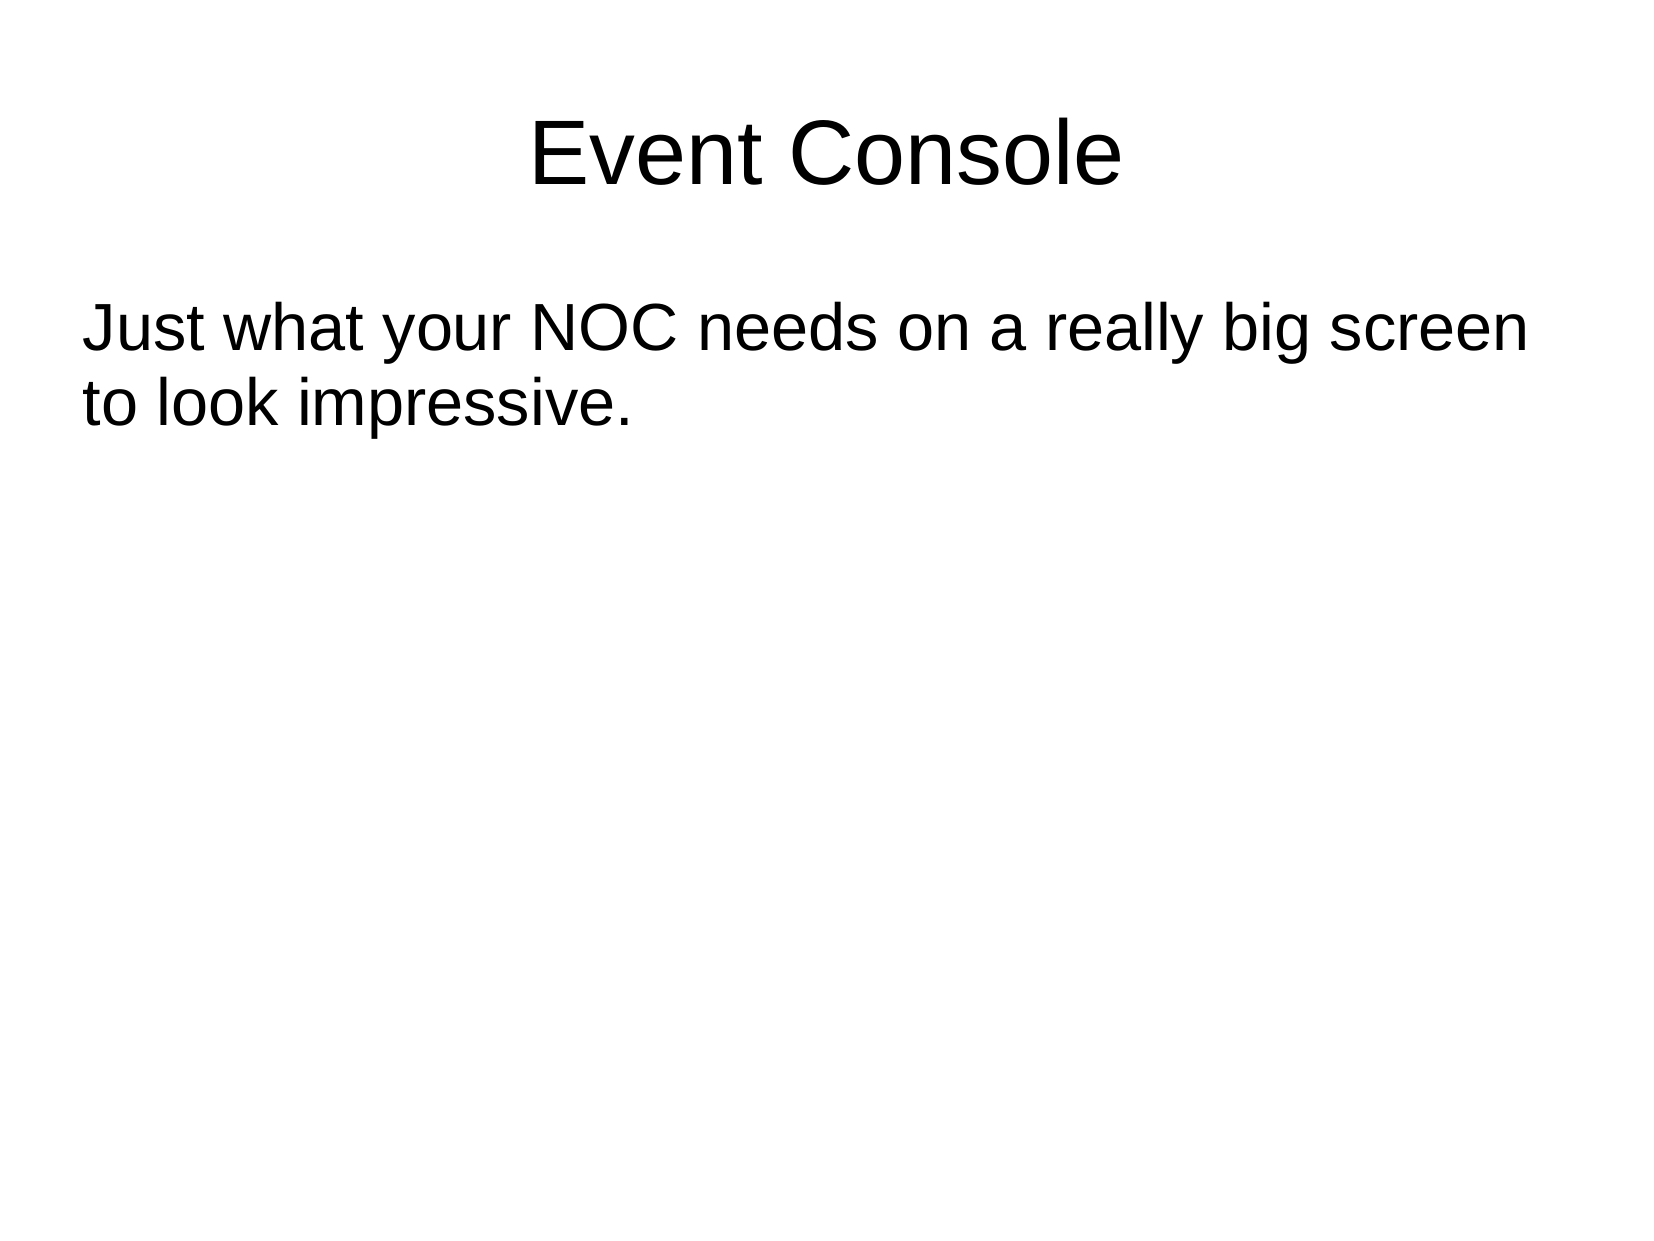

# Event Console
Just what your NOC needs on a really big screen to look impressive.